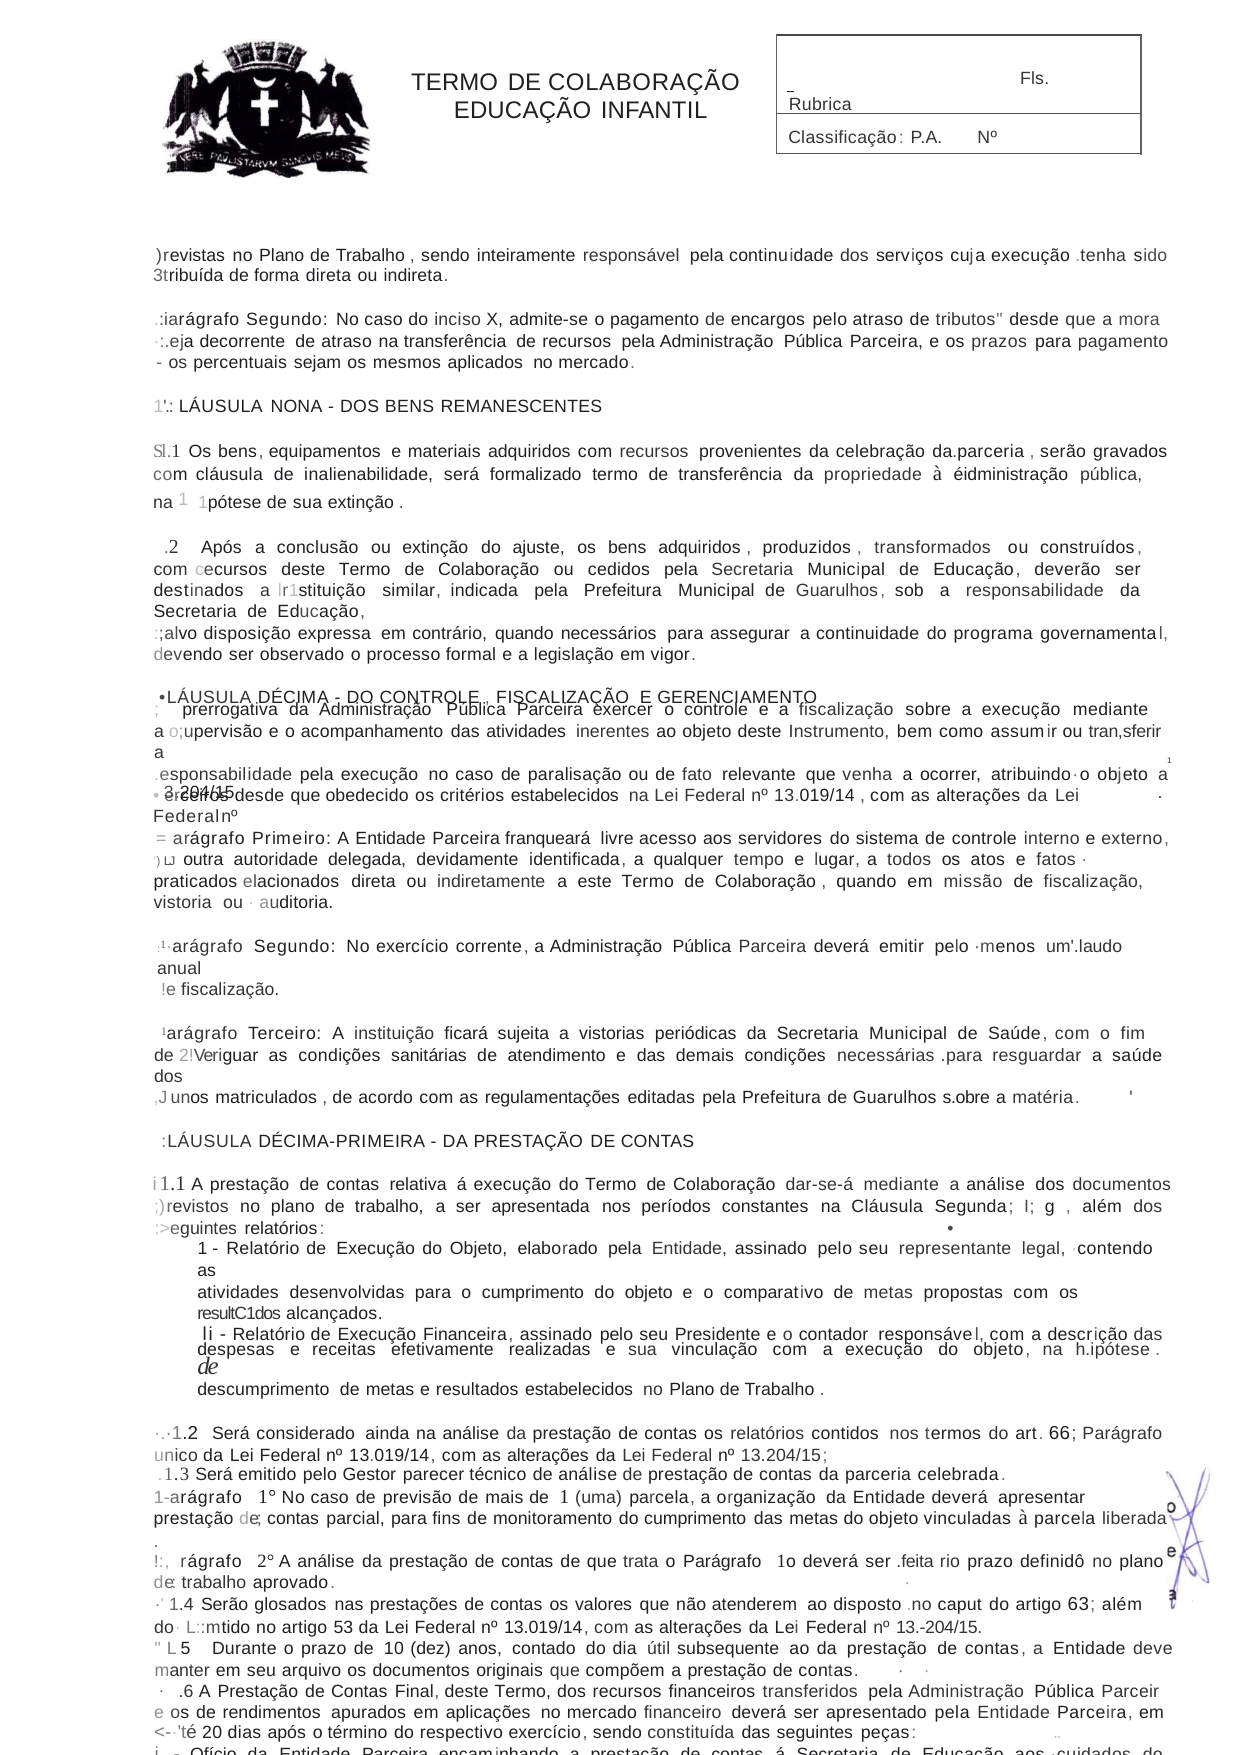

TERMO DE COLABORAÇÃO EDUCAÇÃO INFANTIL
Rubrica
Classificação: P.A.	Nº
Fls.
)revistas no Plano de Trabalho , sendo inteiramente responsável pela continuidade dos serviços cuja execução .tenha sido 3tribuída de forma direta ou indireta.
.:iarágrafo Segundo: No caso do inciso X, admite-se o pagamento de encargos pelo atraso de tributos" desde que a mora
·:.eja decorrente de atraso na transferência de recursos pela Administração Pública Parceira, e os prazos para pagamento
- os percentuais sejam os mesmos aplicados no mercado.
1'.: LÁUSULA NONA - DOS BENS REMANESCENTES
Sl.1 Os bens, equipamentos e materiais adquiridos com recursos provenientes da celebração da.parceria , serão gravados com cláusula de inalienabilidade, será formalizado termo de transferência da propriedade à éidministração pública, na 1 1pótese de sua extinção .
.2 Após a conclusão ou extinção do ajuste, os bens adquiridos , produzidos , transformados ou construídos, com cecursos deste Termo de Colaboração ou cedidos pela Secretaria Municipal de Educação, deverão ser destinados a lr1stituição similar, indicada pela Prefeitura Municipal de Guarulhos, sob a responsabilidade da Secretaria de Educação,
:;alvo disposição expressa em contrário, quando necessários para assegurar a continuidade do programa governamental, devendo ser observado o processo formal e a legislação em vigor.
•LÁUSULA DÉCIMA - DO CONTROLE , FISCALIZAÇÃO E GERENCIAMENTO
; prerrogativa da Administração Pública Parceira exercer o controle e a fiscalização sobre a execução mediante a o;upervisão e o acompanhamento das atividades inerentes ao objeto deste Instrumento, bem como assumir ou tran,sferir a
.esponsabilidade pela execução no caso de paralisação ou de fato relevante que venha a ocorrer, atribuindo·o objeto a
• erceiros desde que obedecido os critérios estabelecidos na Lei Federal nº 13.019/14 , com as alterações da Lei Federalnº
1
3.204/15 .	.
= arágrafo Primeiro: A Entidade Parceira franqueará livre acesso aos servidores do sistema de controle interno e externo, ')LJ outra autoridade delegada, devidamente identificada, a qualquer tempo e lugar, a todos os atos e fatos · praticados elacionados direta ou indiretamente a este Termo de Colaboração , quando em missão de fiscalização, vistoria ou · auditoria.
:1·arágrafo Segundo: No exercício corrente, a Administração Pública Parceira deverá emitir pelo ·menos um'.laudo anual
!e fiscalização.
1arágrafo Terceiro: A instituição ficará sujeita a vistorias periódicas da Secretaria Municipal de Saúde, com o fim de 2!Veriguar as condições sanitárias de atendimento e das demais condições necessárias .para resguardar a saúde dos
,Junos matriculados , de acordo com as regulamentações editadas pela Prefeitura de Guarulhos s.obre a matéria.	'
:LÁUSULA DÉCIMA-PRIMEIRA - DA PRESTAÇÃO DE CONTAS
i1.1 A prestação de contas relativa á execução do Termo de Colaboração dar-se-á mediante a análise dos documentos
;)revistos no plano de trabalho, a ser apresentada nos períodos constantes na Cláusula Segunda; I; g , além dos
:>eguintes relatórios:	•
1 - Relatório de Execução do Objeto, elaborado pela Entidade, assinado pelo seu representante legal, ·contendo as
atividades desenvolvidas para o cumprimento do objeto e o comparativo de metas propostas com os resultC1dos alcançados.
li - Relatório de Execução Financeira, assinado pelo seu Presidente e o contador responsável, com a descrição das despesas e receitas efetivamente realizadas e sua vinculação com a execução do objeto, na h.ipótese . de
descumprimento de metas e resultados estabelecidos no Plano de Trabalho .
·.·1.2	Será considerado ainda na análise da prestação de contas os relatórios contidos nos termos do art. 66; Parágrafo unico da Lei Federal nº 13.019/14, com as alterações da Lei Federal nº 13.204/15;
.1.3 Será emitido pelo Gestor parecer técnico de análise de prestação de contas da parceria celebrada.
1-arágrafo 1° No caso de previsão de mais de 1 (uma) parcela, a organização da Entidade deverá apresentar prestação de; contas parcial, para fins de monitoramento do cumprimento das metas do objeto vinculadas àparcela liberada .
!:, rágrafo 2° A análise da prestação de contas de que trata o Parágrafo 1o deverá ser .feita rio prazo definidô no plano
de: trabalho aprovado.	·
·' 1.4 Serão glosados nas prestações de contas os valores que não atenderem ao disposto .no caput do artigo 63; além do· L::mtido no artigo 53 da Lei Federal nº 13.019/14, com as alterações da Lei Federal nº 13.-204/15.
" L5	Durante o prazo de 10 (dez) anos, contado do dia útil subsequente ao da prestação de contas, a Entidade deve
manter em seu arquivo os documentos originais que compõem a prestação de contas.	· ·
.6 A Prestação de Contas Final, deste Termo, dos recursos financeiros transferidos pela Administração Pública Parceir
e os de rendimentos apurados em aplicações no mercado financeiro deverá ser apresentado pela Entidade Parceira, em
<-·'té 20 dias após o término do respectivo exercício, sendo constituída das seguintes peças:	..
i - Ofício da Entidade Parceira encaminhando a prestação de contas á Secretaria de Educação aos ·cuidados do
/ 7	} ··	· \.